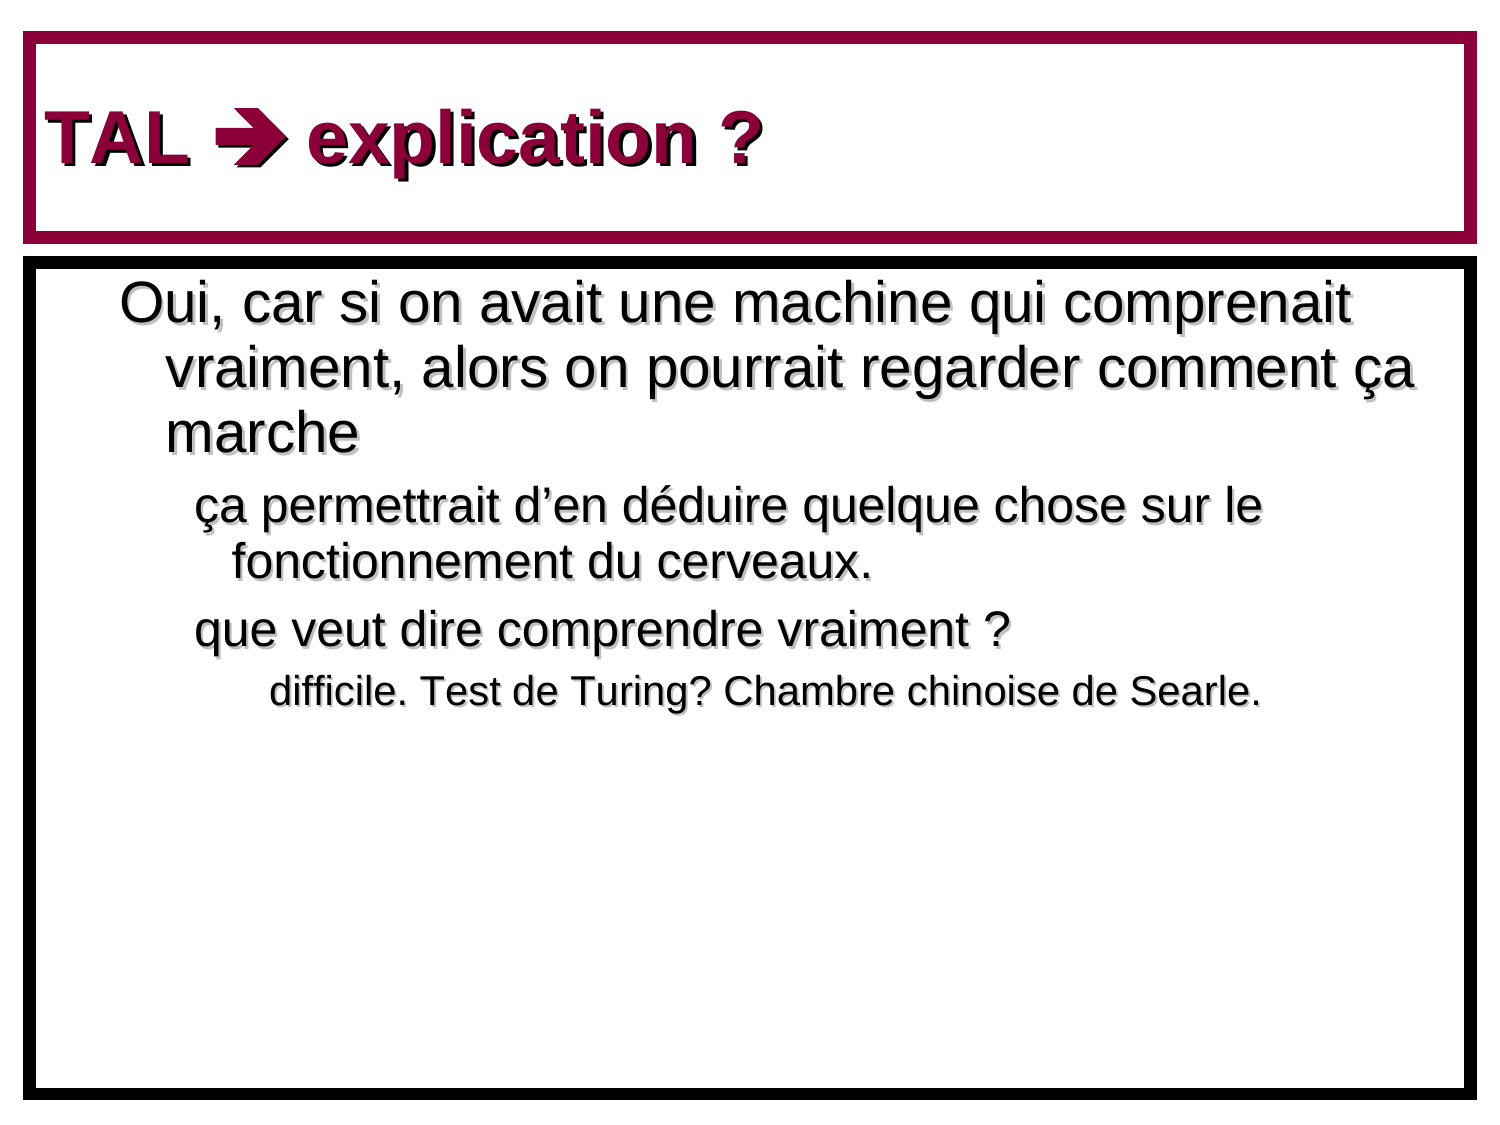

# TAL  explication ?
Oui, car si on avait une machine qui comprenait vraiment, alors on pourrait regarder comment ça marche
ça permettrait d’en déduire quelque chose sur le fonctionnement du cerveaux.
que veut dire comprendre vraiment ?
difficile. Test de Turing? Chambre chinoise de Searle.